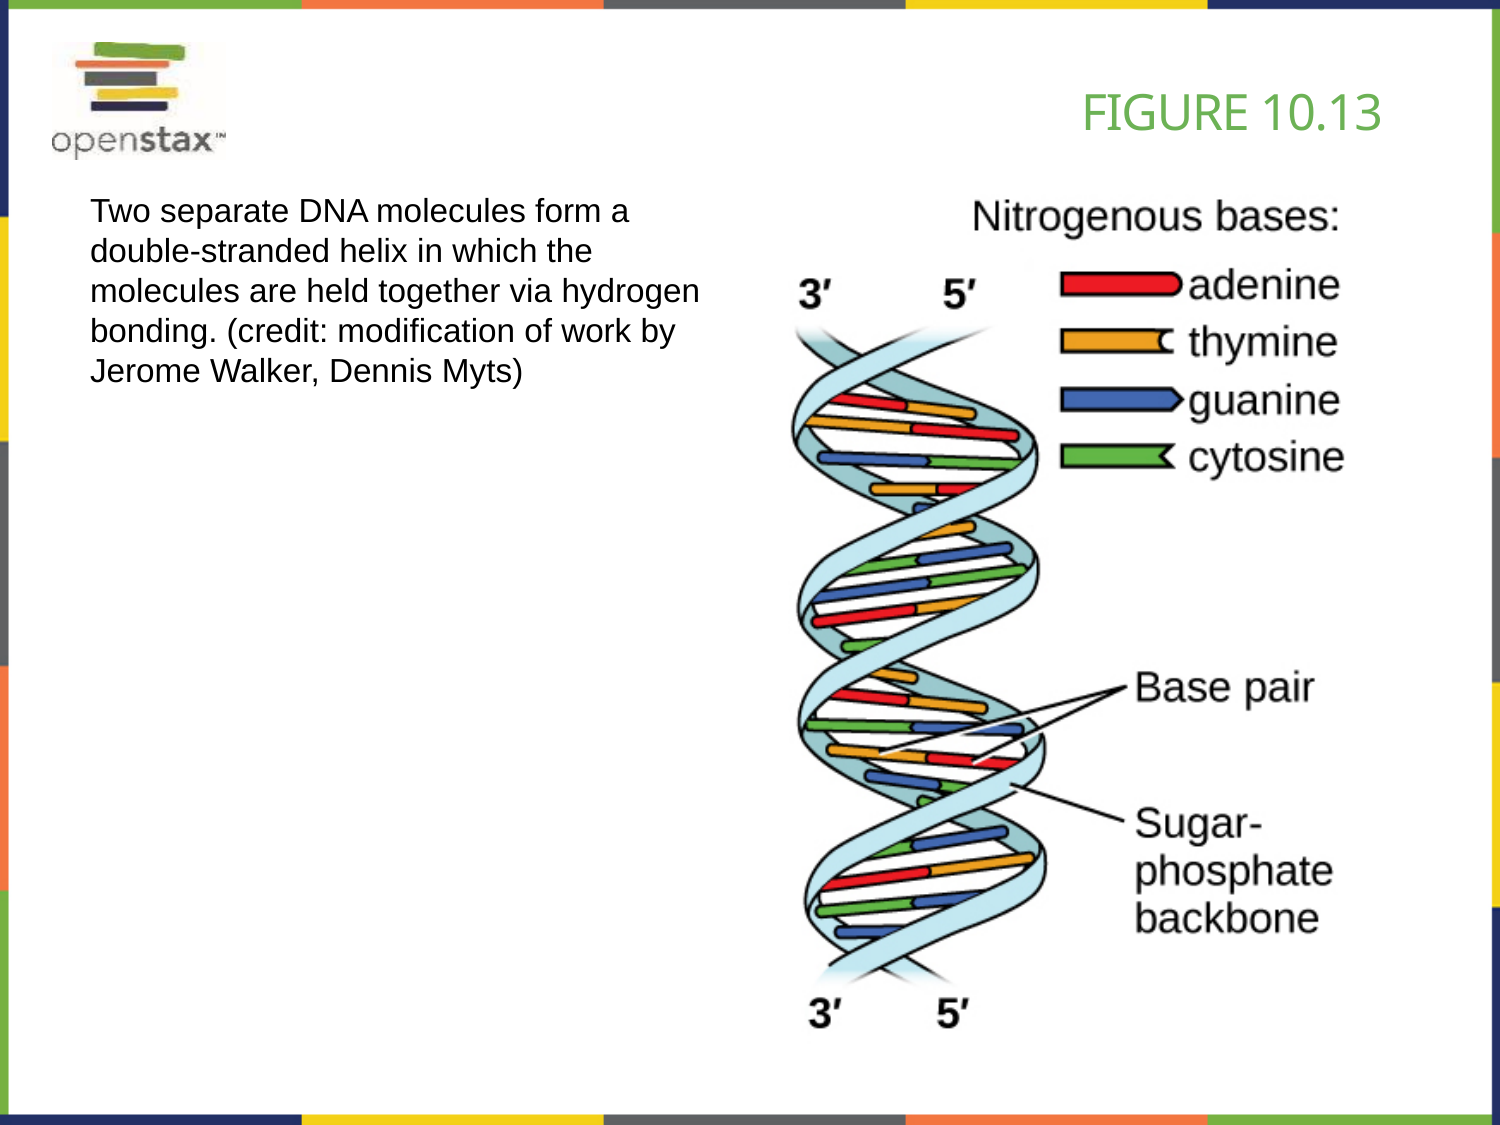

# Figure 10.13
Two separate DNA molecules form a double-stranded helix in which the molecules are held together via hydrogen bonding. (credit: modification of work by Jerome Walker, Dennis Myts)